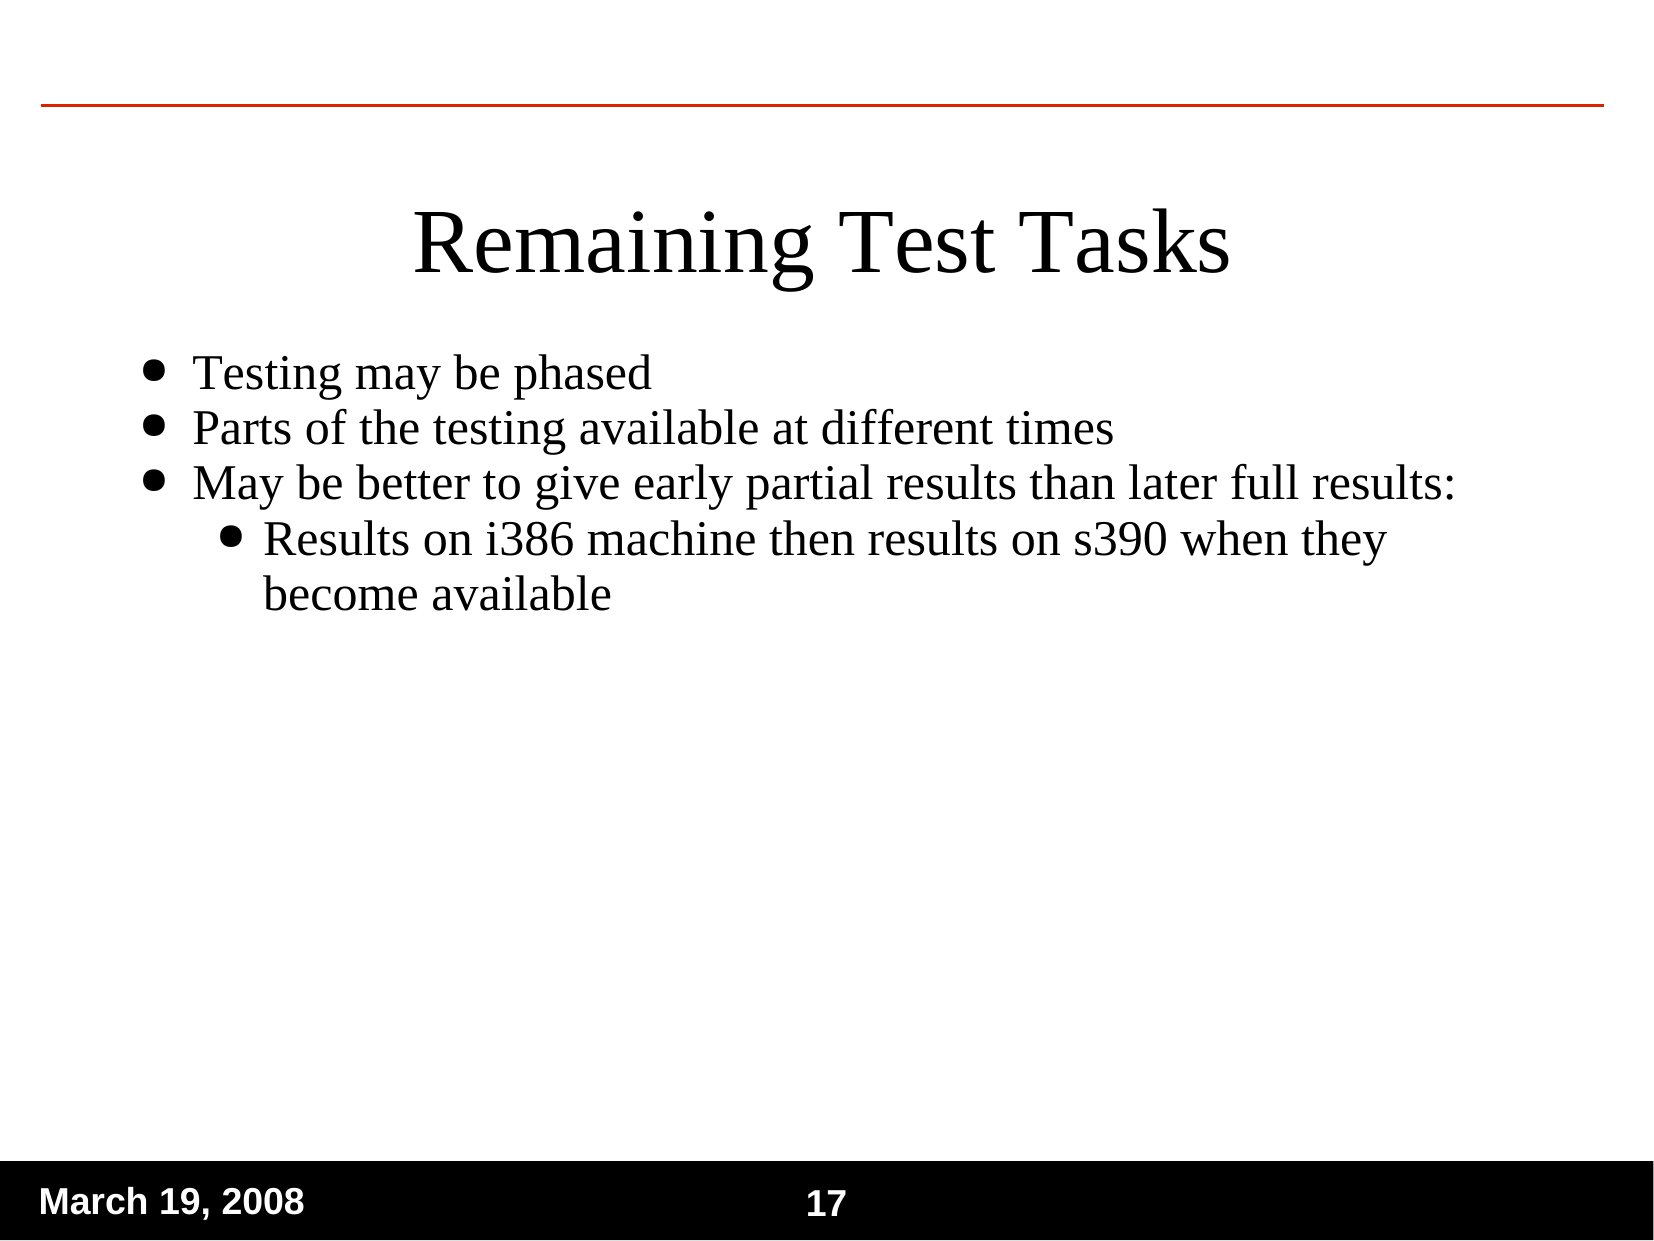

# Remaining Test Tasks
Testing may be phased
Parts of the testing available at different times
May be better to give early partial results than later full results:
Results on i386 machine then results on s390 when they become available